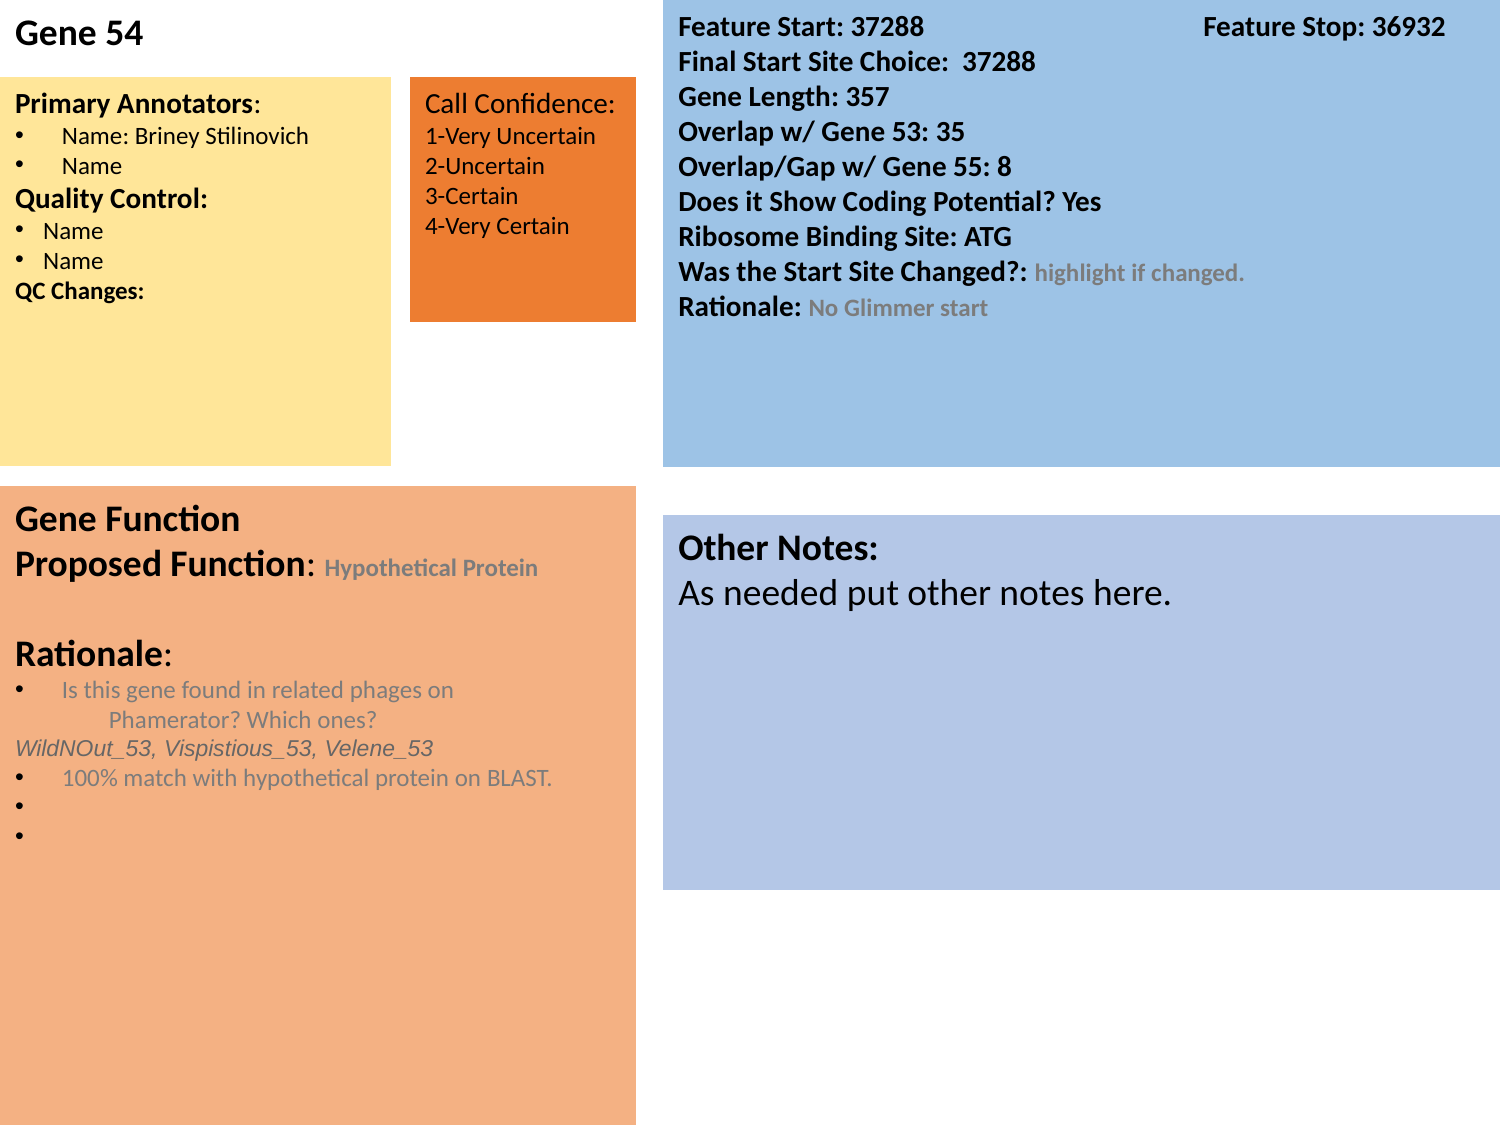

Gene 54
Feature Start: 37288				Feature Stop: 36932
Final Start Site Choice: 37288
Gene Length: 357
Overlap w/ Gene 53: 35
Overlap/Gap w/ Gene 55: 8
Does it Show Coding Potential? Yes
Ribosome Binding Site: ATG
Was the Start Site Changed?: highlight if changed.
Rationale: No Glimmer start
Primary Annotators:
Name: Briney Stilinovich
Name
Quality Control:
Name
Name
QC Changes:
Call Confidence:
1-Very Uncertain
2-Uncertain
3-Certain
4-Very Certain
Gene Function
Proposed Function: Hypothetical Protein
Rationale:
Is this gene found in related phages on
Phamerator? Which ones?
WildNOut_53, Vispistious_53, Velene_53
100% match with hypothetical protein on BLAST.
Other Notes:
As needed put other notes here.